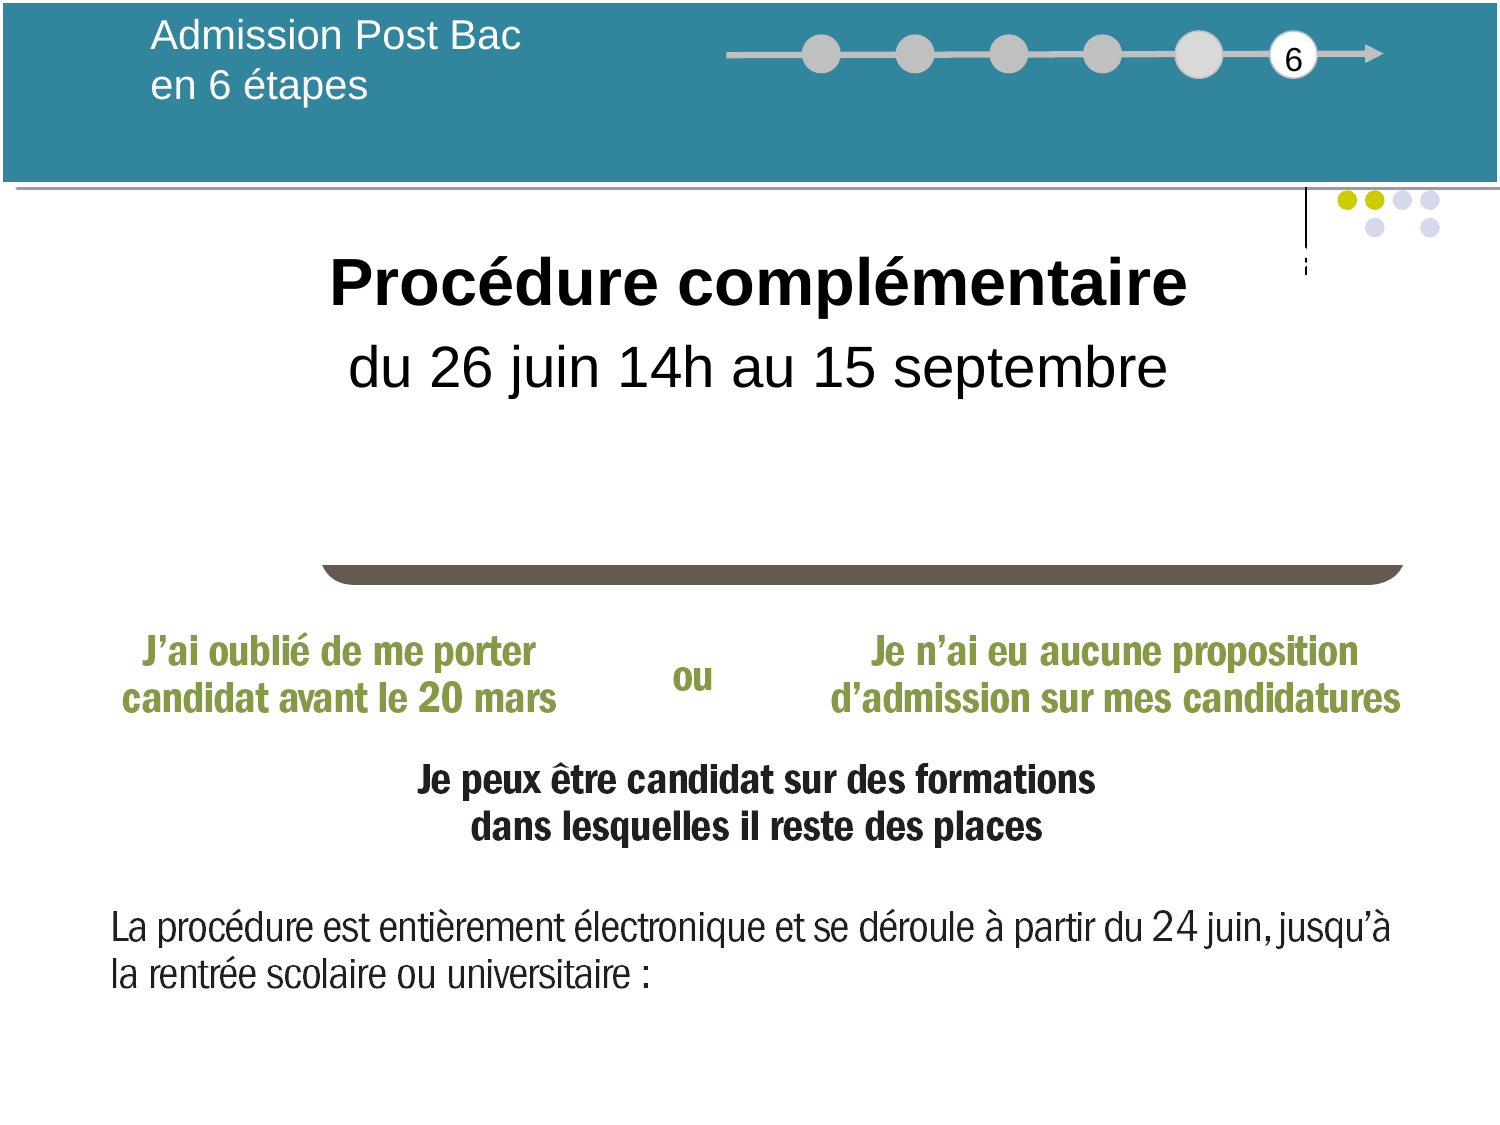

Admission Post Bac
en 6 étapes
6
6 – la procédure complémentaire
La procédure complémentaire : du 26 juin 14h au 15 septembre
Procédure complémentaire
du 26 juin 14h au 15 septembre